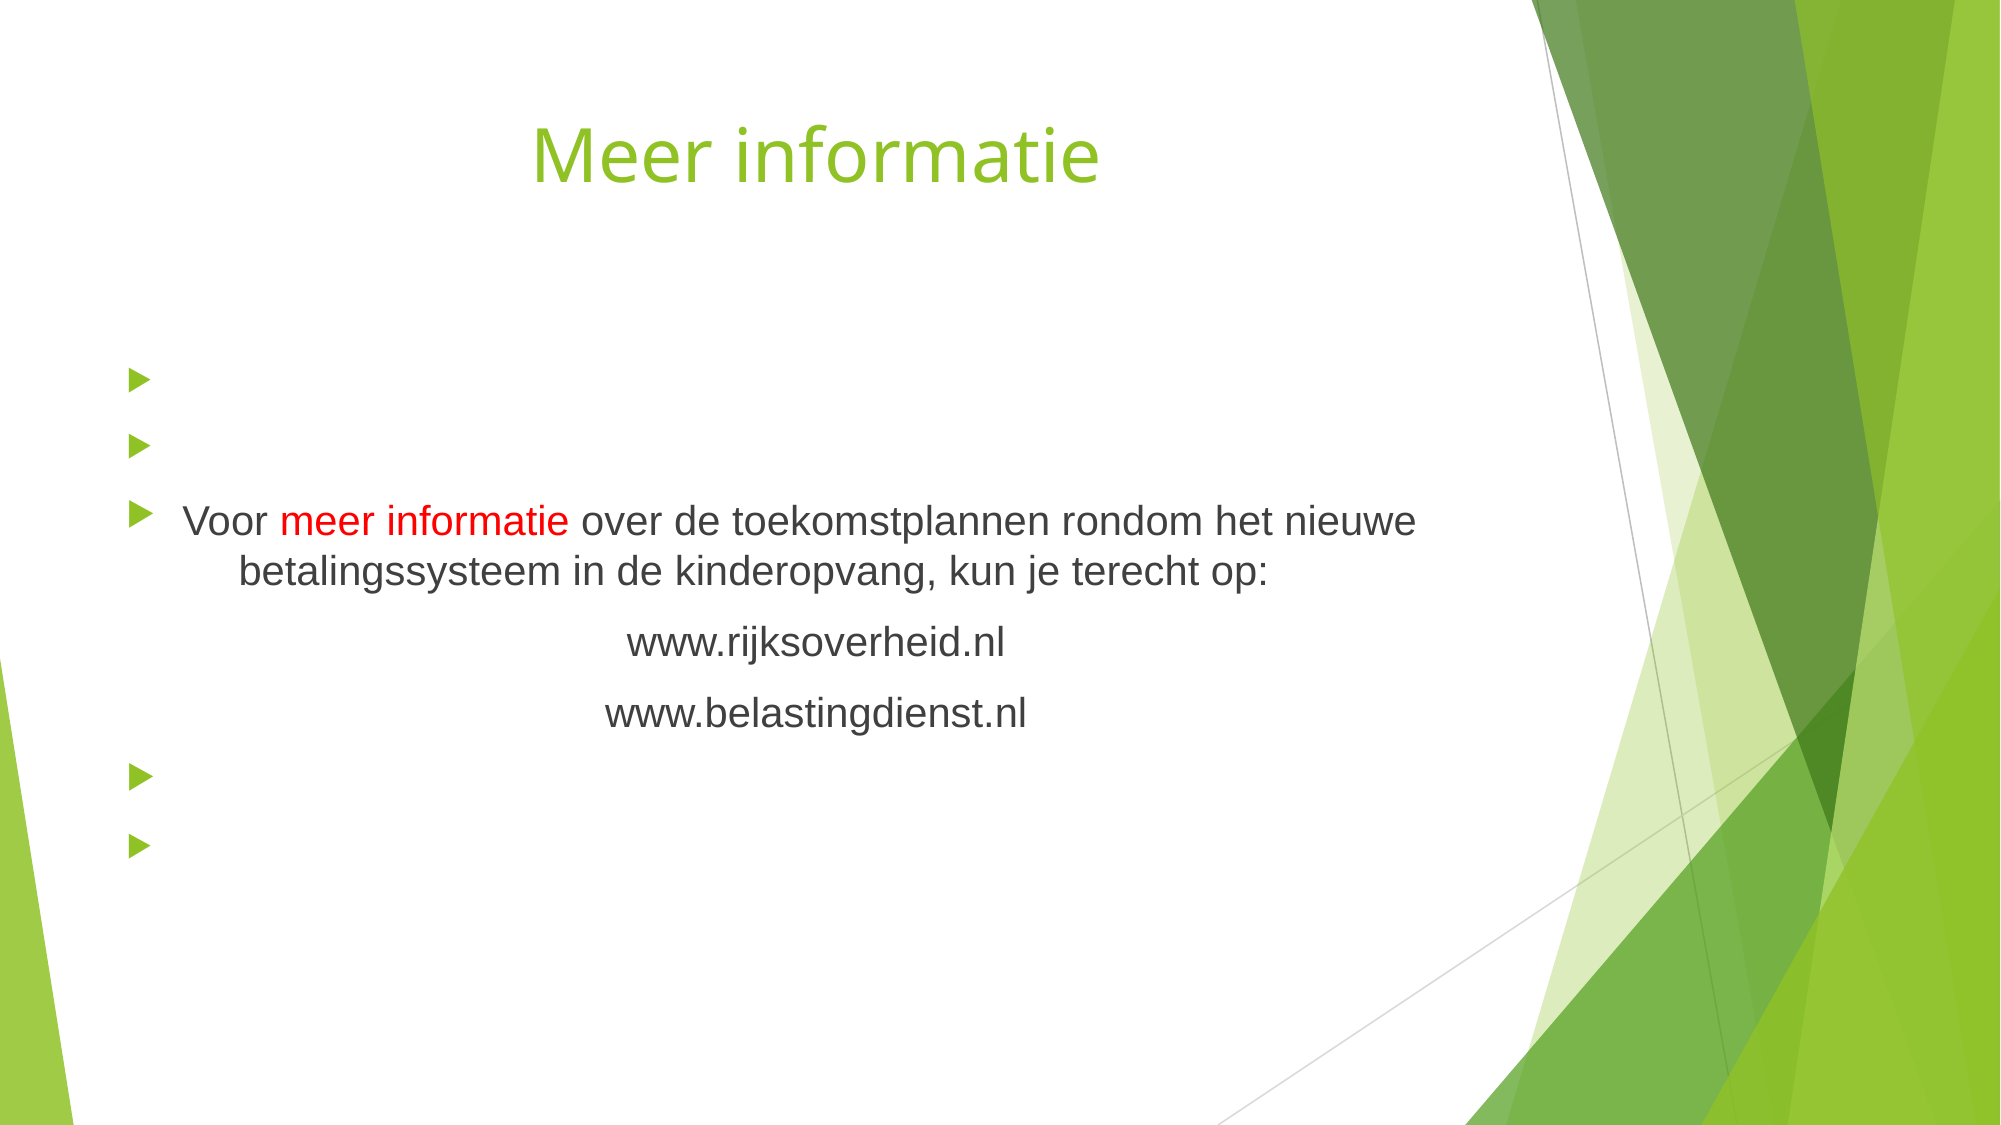

# Meer informatie
Voor meer informatie over de toekomstplannen rondom het nieuwe betalingssysteem in de kinderopvang, kun je terecht op:
www.rijksoverheid.nl
www.belastingdienst.nl